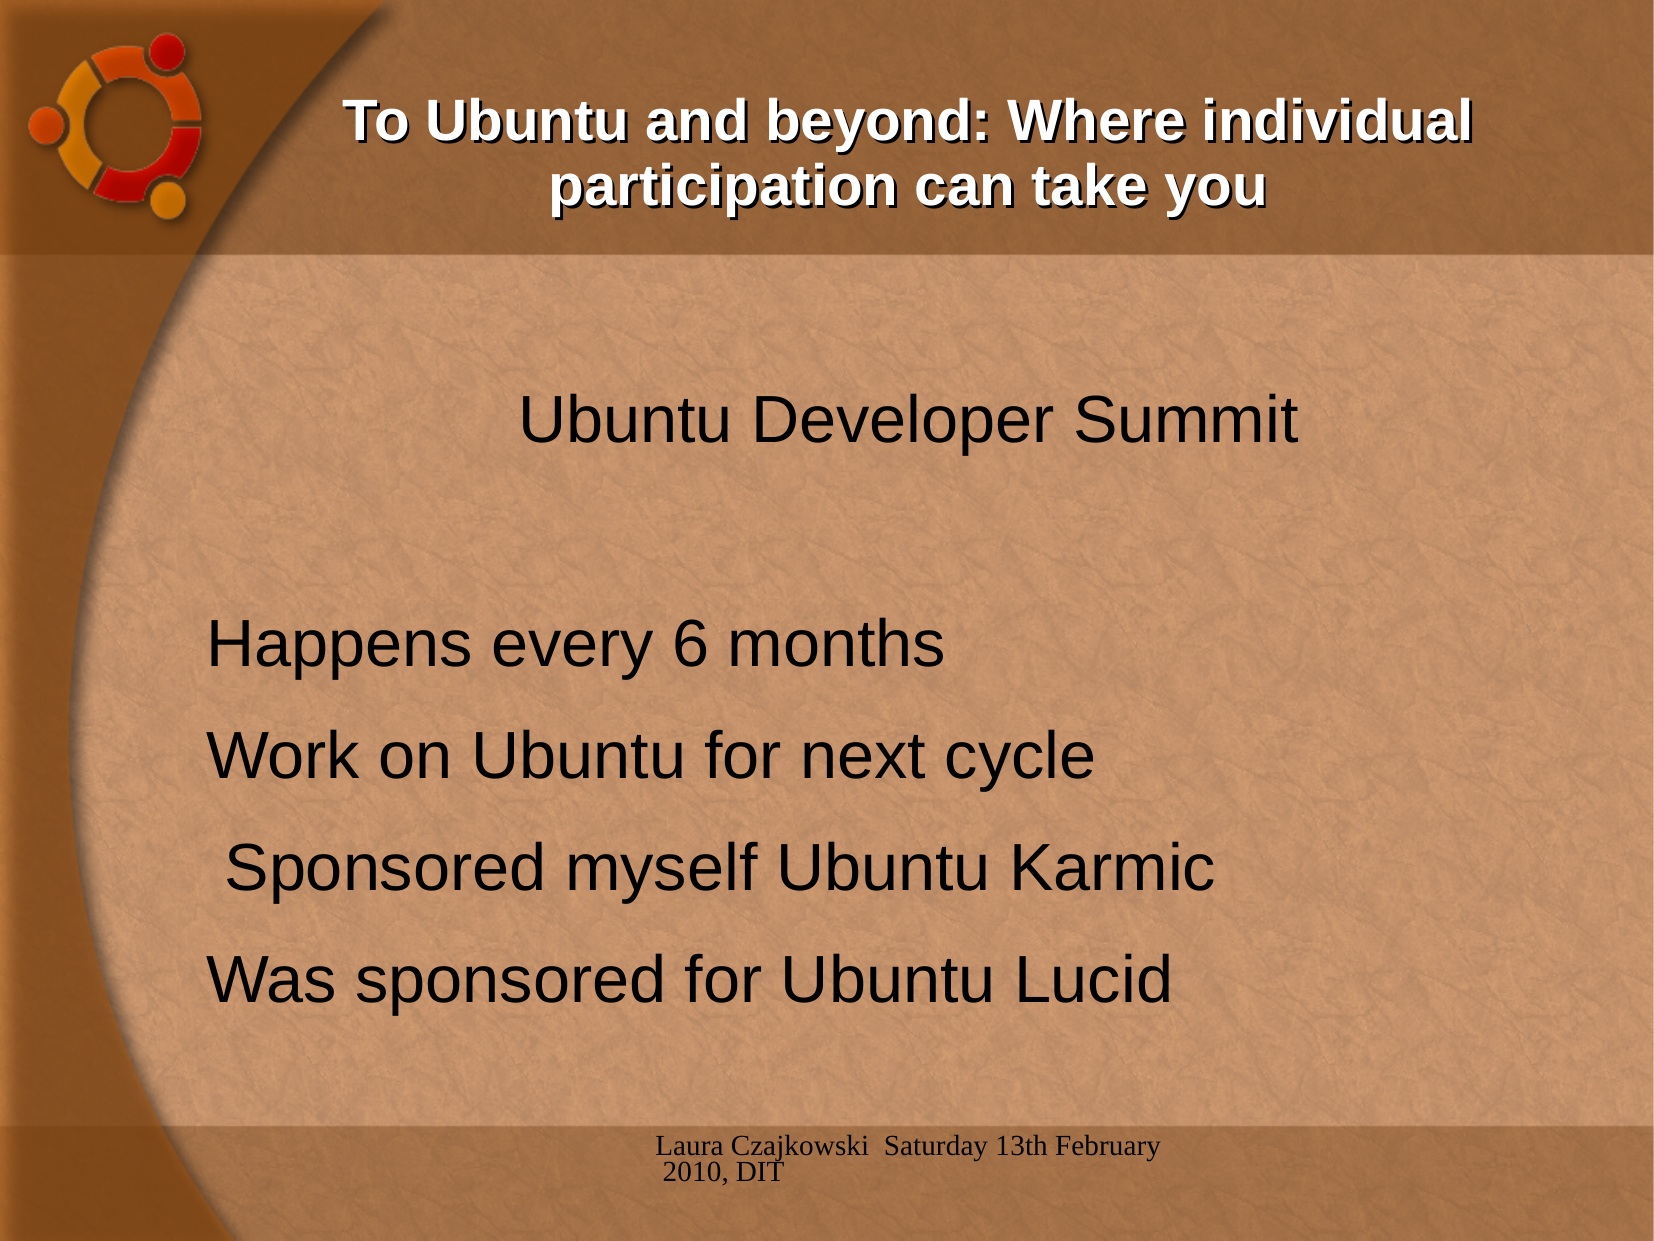

# To Ubuntu and beyond: Where individual participation can take you
Ubuntu Developer Summit
 Happens every 6 months
 Work on Ubuntu for next cycle
 Sponsored myself Ubuntu Karmic
 Was sponsored for Ubuntu Lucid
Laura Czajkowski Saturday 13th February 2010, DIT